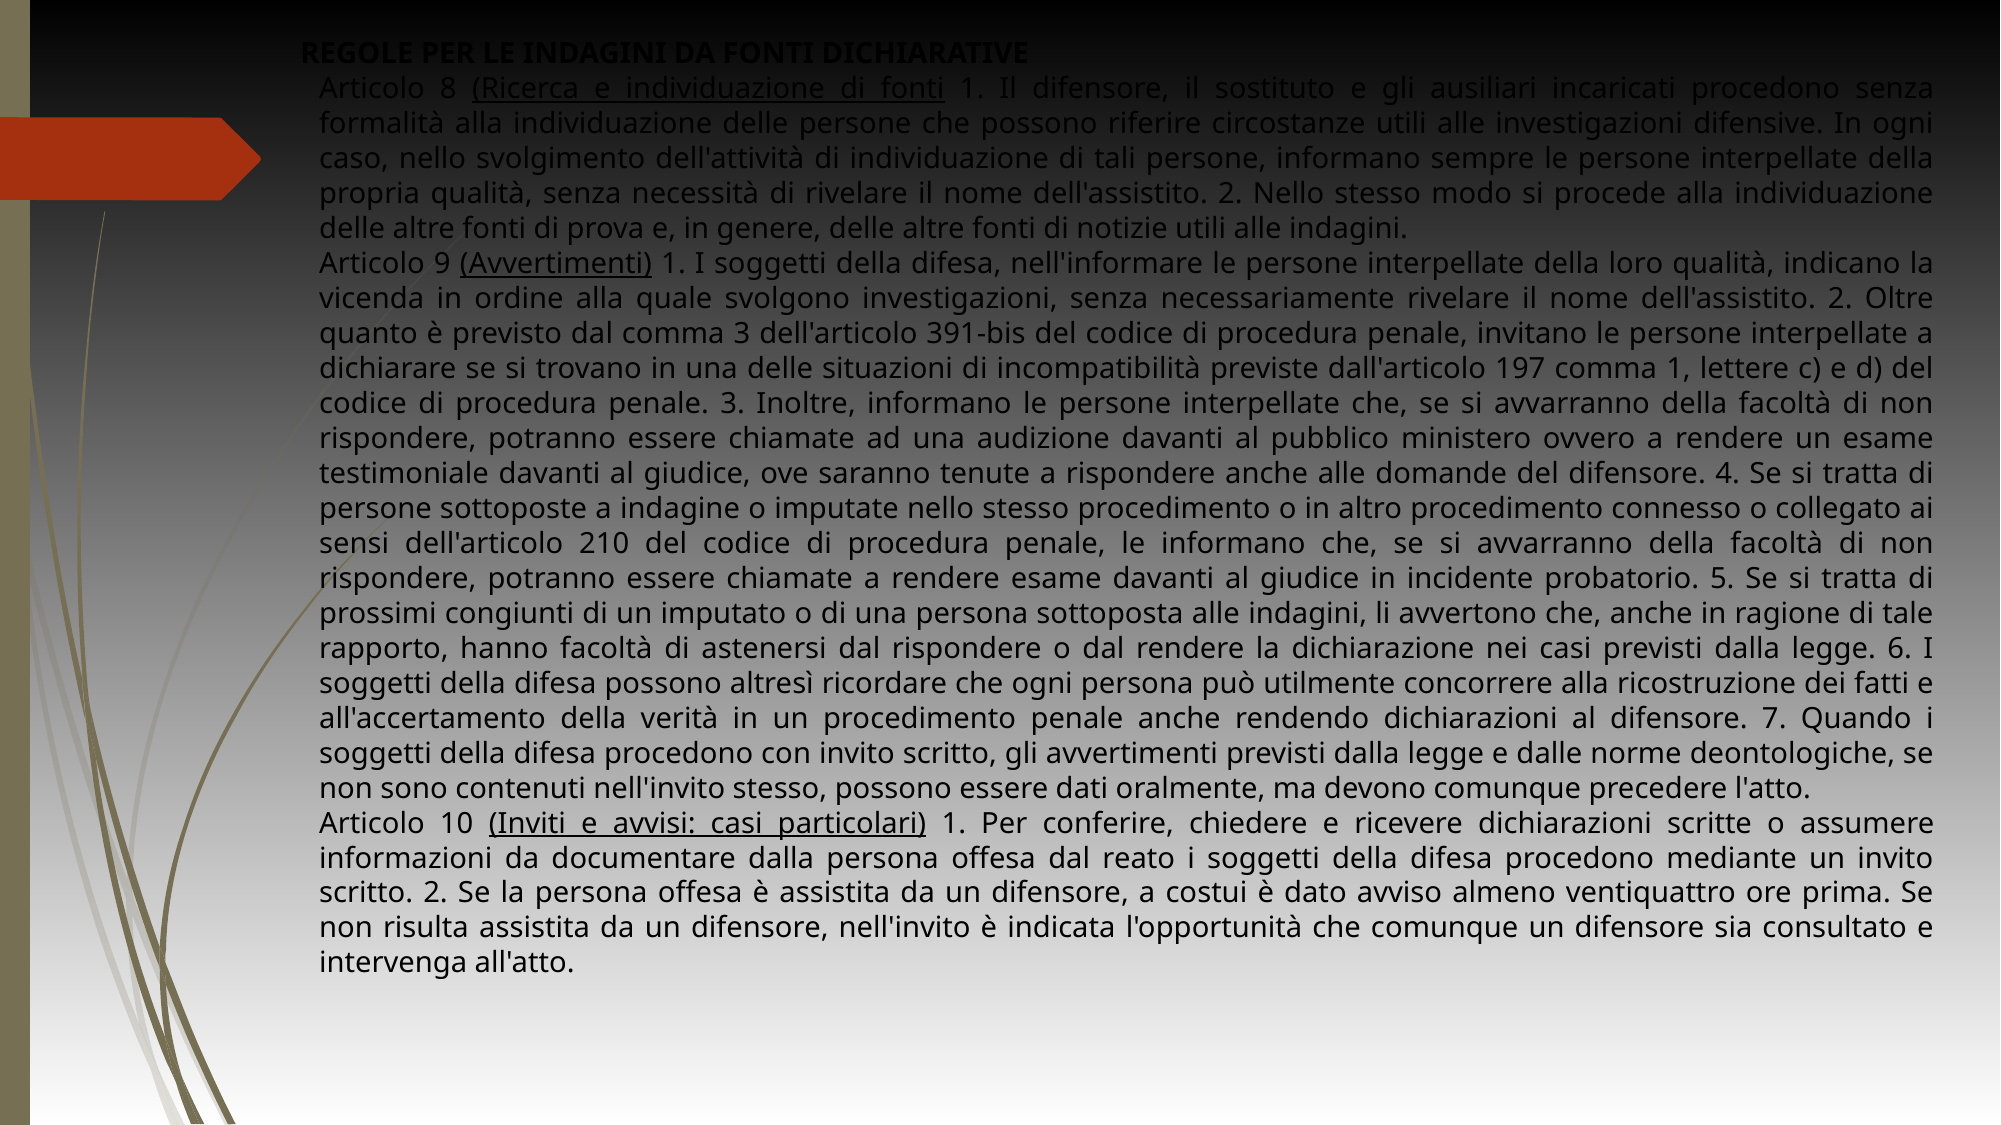

# REGOLE PER LE INDAGINI DA FONTI DICHIARATIVE
Articolo 8 (Ricerca e individuazione di fonti 1. Il difensore, il sostituto e gli ausiliari incaricati procedono senza formalità alla individuazione delle persone che possono riferire circostanze utili alle investigazioni difensive. In ogni caso, nello svolgimento dell'attività di individuazione di tali persone, informano sempre le persone interpellate della propria qualità, senza necessità di rivelare il nome dell'assistito. 2. Nello stesso modo si procede alla individuazione delle altre fonti di prova e, in genere, delle altre fonti di notizie utili alle indagini.
Articolo 9 (Avvertimenti) 1. I soggetti della difesa, nell'informare le persone interpellate della loro qualità, indicano la vicenda in ordine alla quale svolgono investigazioni, senza necessariamente rivelare il nome dell'assistito. 2. Oltre quanto è previsto dal comma 3 dell'articolo 391-bis del codice di procedura penale, invitano le persone interpellate a dichiarare se si trovano in una delle situazioni di incompatibilità previste dall'articolo 197 comma 1, lettere c) e d) del codice di procedura penale. 3. Inoltre, informano le persone interpellate che, se si avvarranno della facoltà di non rispondere, potranno essere chiamate ad una audizione davanti al pubblico ministero ovvero a rendere un esame testimoniale davanti al giudice, ove saranno tenute a rispondere anche alle domande del difensore. 4. Se si tratta di persone sottoposte a indagine o imputate nello stesso procedimento o in altro procedimento connesso o collegato ai sensi dell'articolo 210 del codice di procedura penale, le informano che, se si avvarranno della facoltà di non rispondere, potranno essere chiamate a rendere esame davanti al giudice in incidente probatorio. 5. Se si tratta di prossimi congiunti di un imputato o di una persona sottoposta alle indagini, li avvertono che, anche in ragione di tale rapporto, hanno facoltà di astenersi dal rispondere o dal rendere la dichiarazione nei casi previsti dalla legge. 6. I soggetti della difesa possono altresì ricordare che ogni persona può utilmente concorrere alla ricostruzione dei fatti e all'accertamento della verità in un procedimento penale anche rendendo dichiarazioni al difensore. 7. Quando i soggetti della difesa procedono con invito scritto, gli avvertimenti previsti dalla legge e dalle norme deontologiche, se non sono contenuti nell'invito stesso, possono essere dati oralmente, ma devono comunque precedere l'atto.
Articolo 10 (Inviti e avvisi: casi particolari) 1. Per conferire, chiedere e ricevere dichiarazioni scritte o assumere informazioni da documentare dalla persona offesa dal reato i soggetti della difesa procedono mediante un invito scritto. 2. Se la persona offesa è assistita da un difensore, a costui è dato avviso almeno ventiquattro ore prima. Se non risulta assistita da un difensore, nell'invito è indicata l'opportunità che comunque un difensore sia consultato e intervenga all'atto.